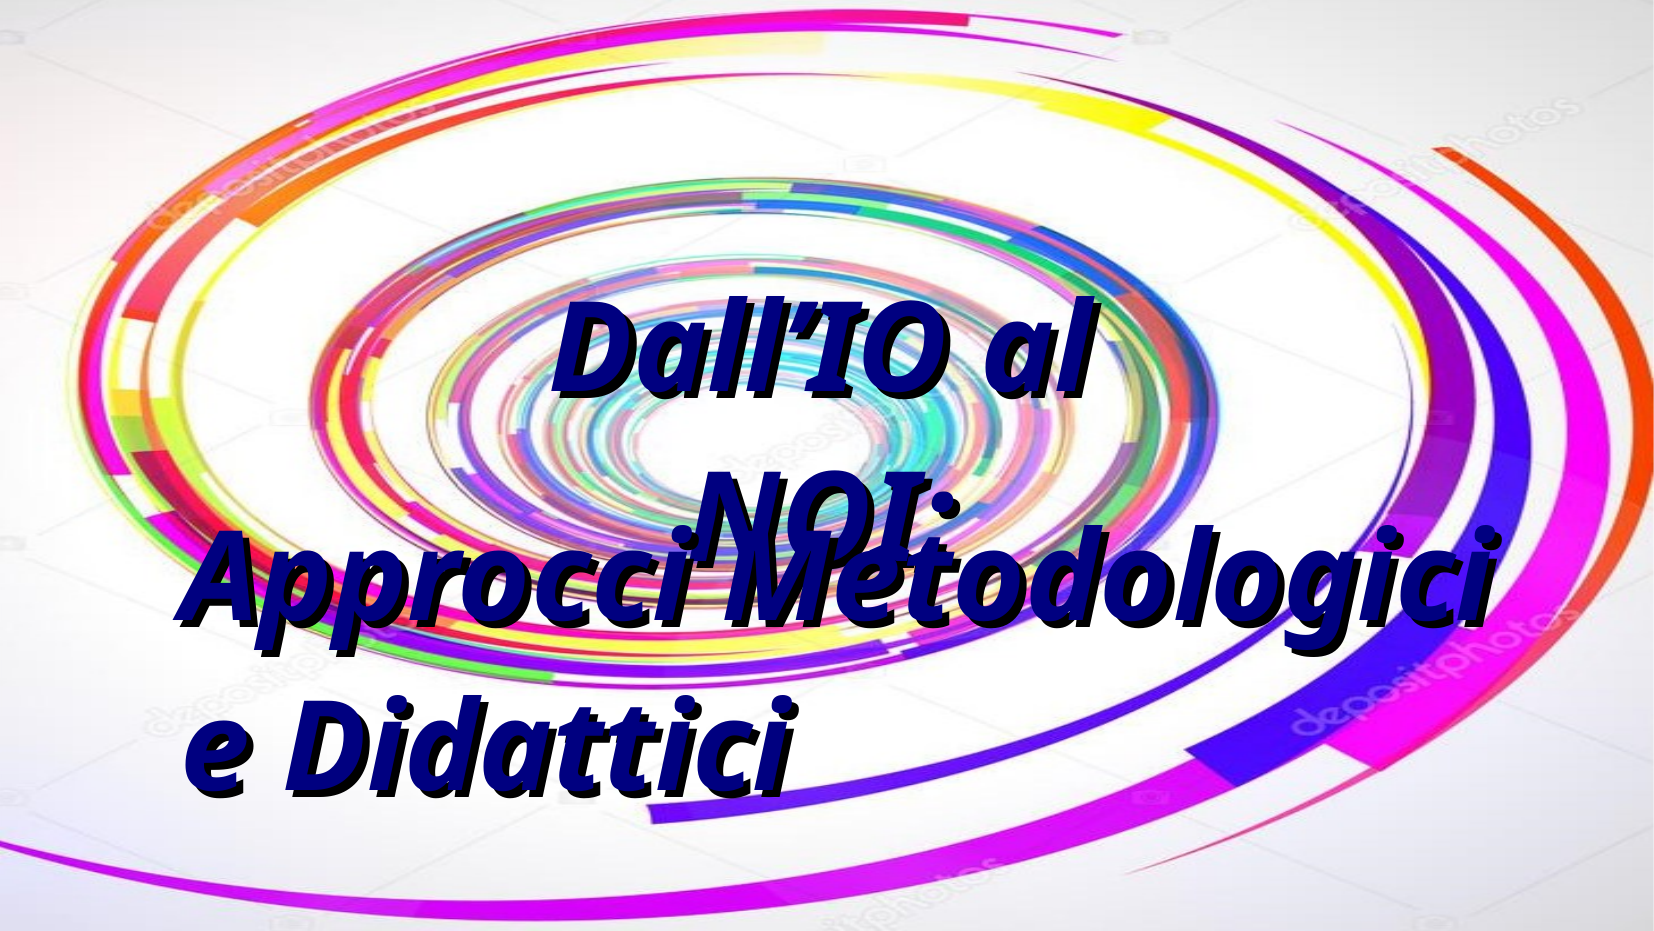

Dall’IO al NOI:
Approcci Metodologici e Didattici